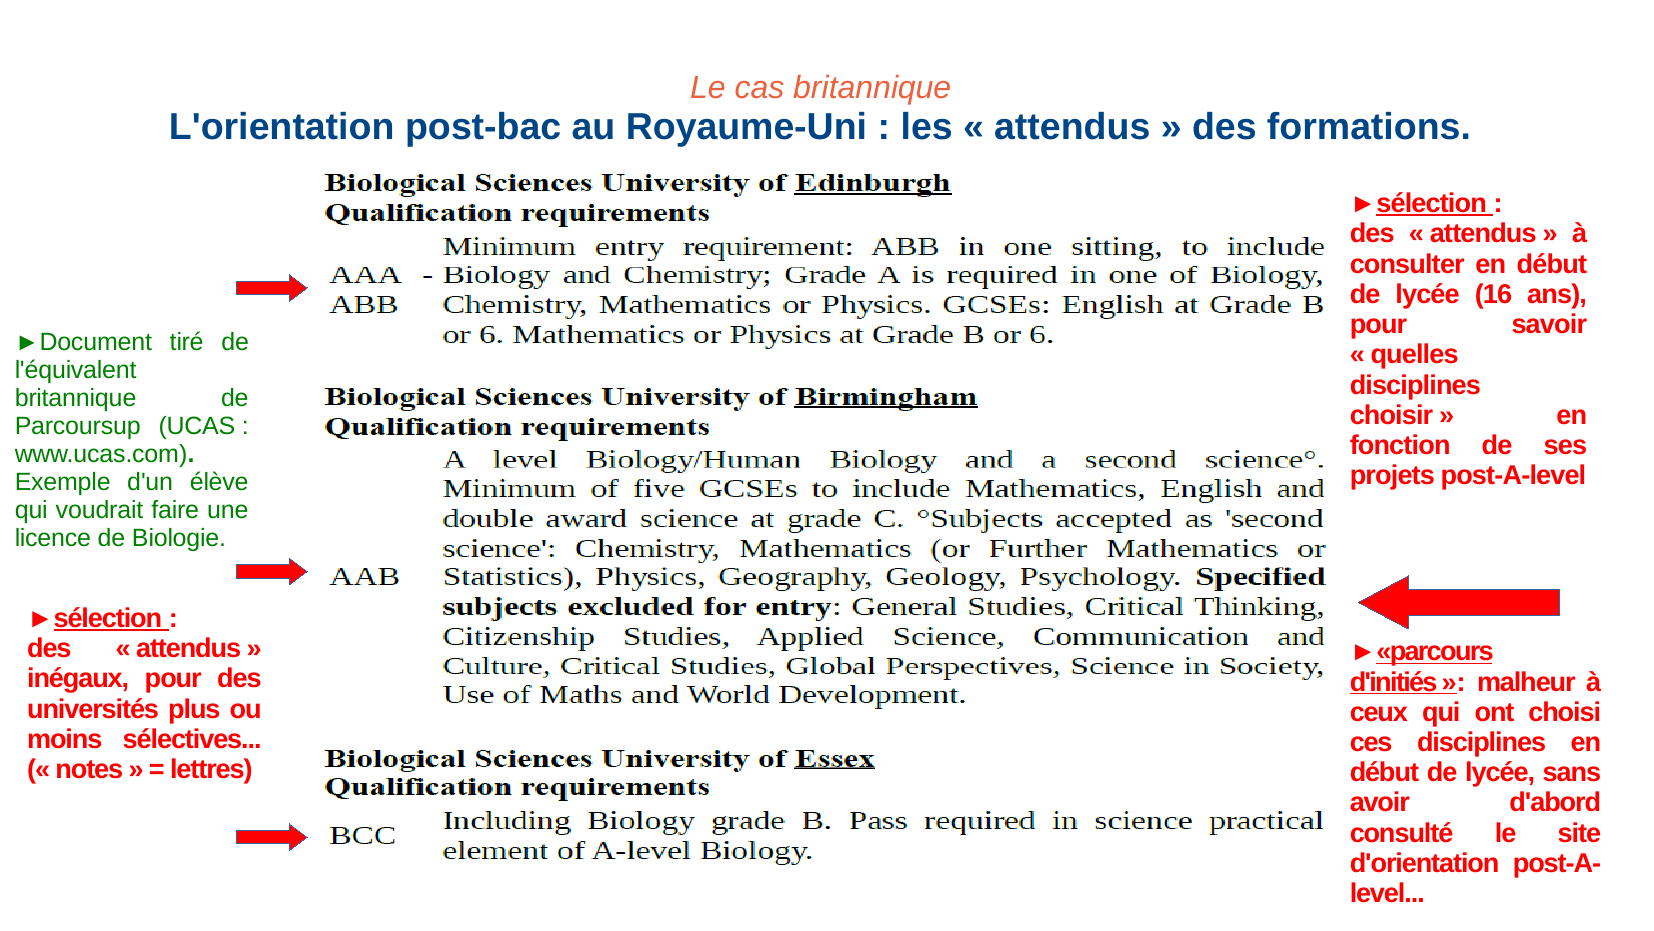

Le cas britannique
L'orientation post-bac au Royaume-Uni : les « attendus » des formations.
►sélection :
des « attendus » à consulter en début de lycée (16 ans), pour savoir « quelles disciplines choisir » en fonction de ses projets post-A-level
►Document tiré de l'équivalent britannique de Parcoursup (UCAS : www.ucas.com).
Exemple d'un élève qui voudrait faire une licence de Biologie.
►sélection :
des « attendus » inégaux, pour des universités plus ou moins sélectives... (« notes » = lettres)
►«parcours d'initiés »: malheur à ceux qui ont choisi ces disciplines en début de lycée, sans avoir d'abord consulté le site d'orientation post-A-level...